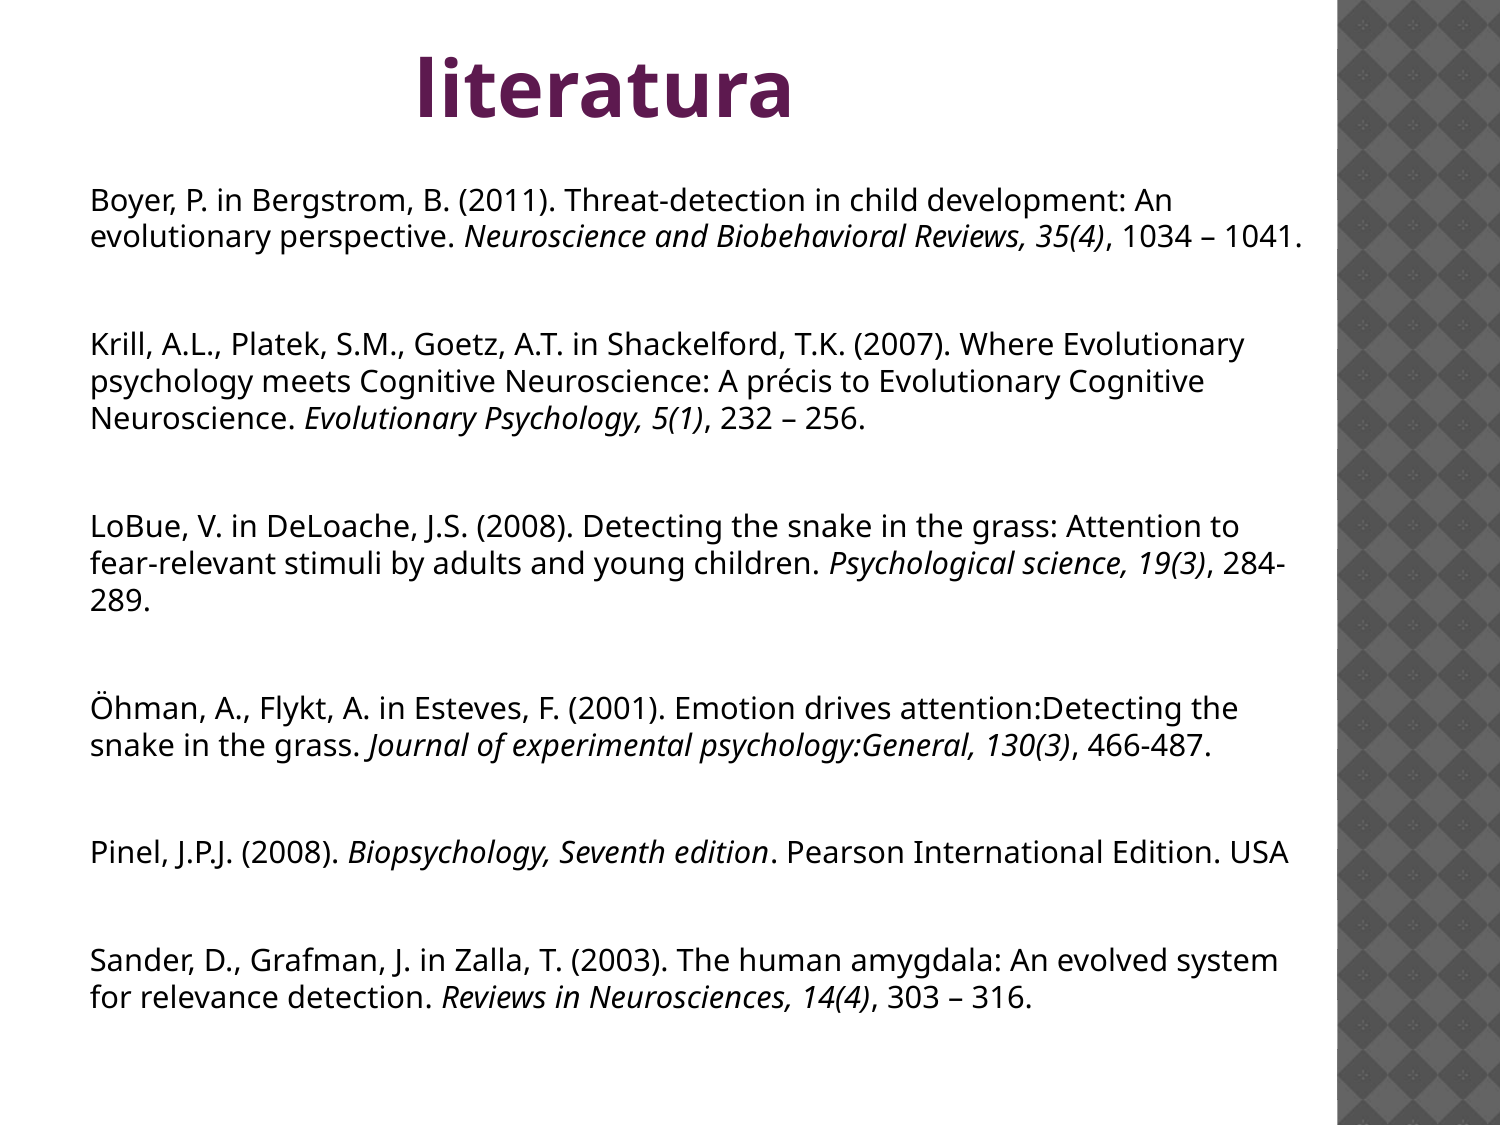

# literatura
Boyer, P. in Bergstrom, B. (2011). Threat-detection in child development: An evolutionary perspective. Neuroscience and Biobehavioral Reviews, 35(4), 1034 – 1041.
Krill, A.L., Platek, S.M., Goetz, A.T. in Shackelford, T.K. (2007). Where Evolutionary psychology meets Cognitive Neuroscience: A précis to Evolutionary Cognitive Neuroscience. Evolutionary Psychology, 5(1), 232 – 256.
LoBue, V. in DeLoache, J.S. (2008). Detecting the snake in the grass: Attention to fear-relevant stimuli by adults and young children. Psychological science, 19(3), 284-289.
Öhman, A., Flykt, A. in Esteves, F. (2001). Emotion drives attention:Detecting the snake in the grass. Journal of experimental psychology:General, 130(3), 466-487.
Pinel, J.P.J. (2008). Biopsychology, Seventh edition. Pearson International Edition. USA
Sander, D., Grafman, J. in Zalla, T. (2003). The human amygdala: An evolved system for relevance detection. Reviews in Neurosciences, 14(4), 303 – 316.